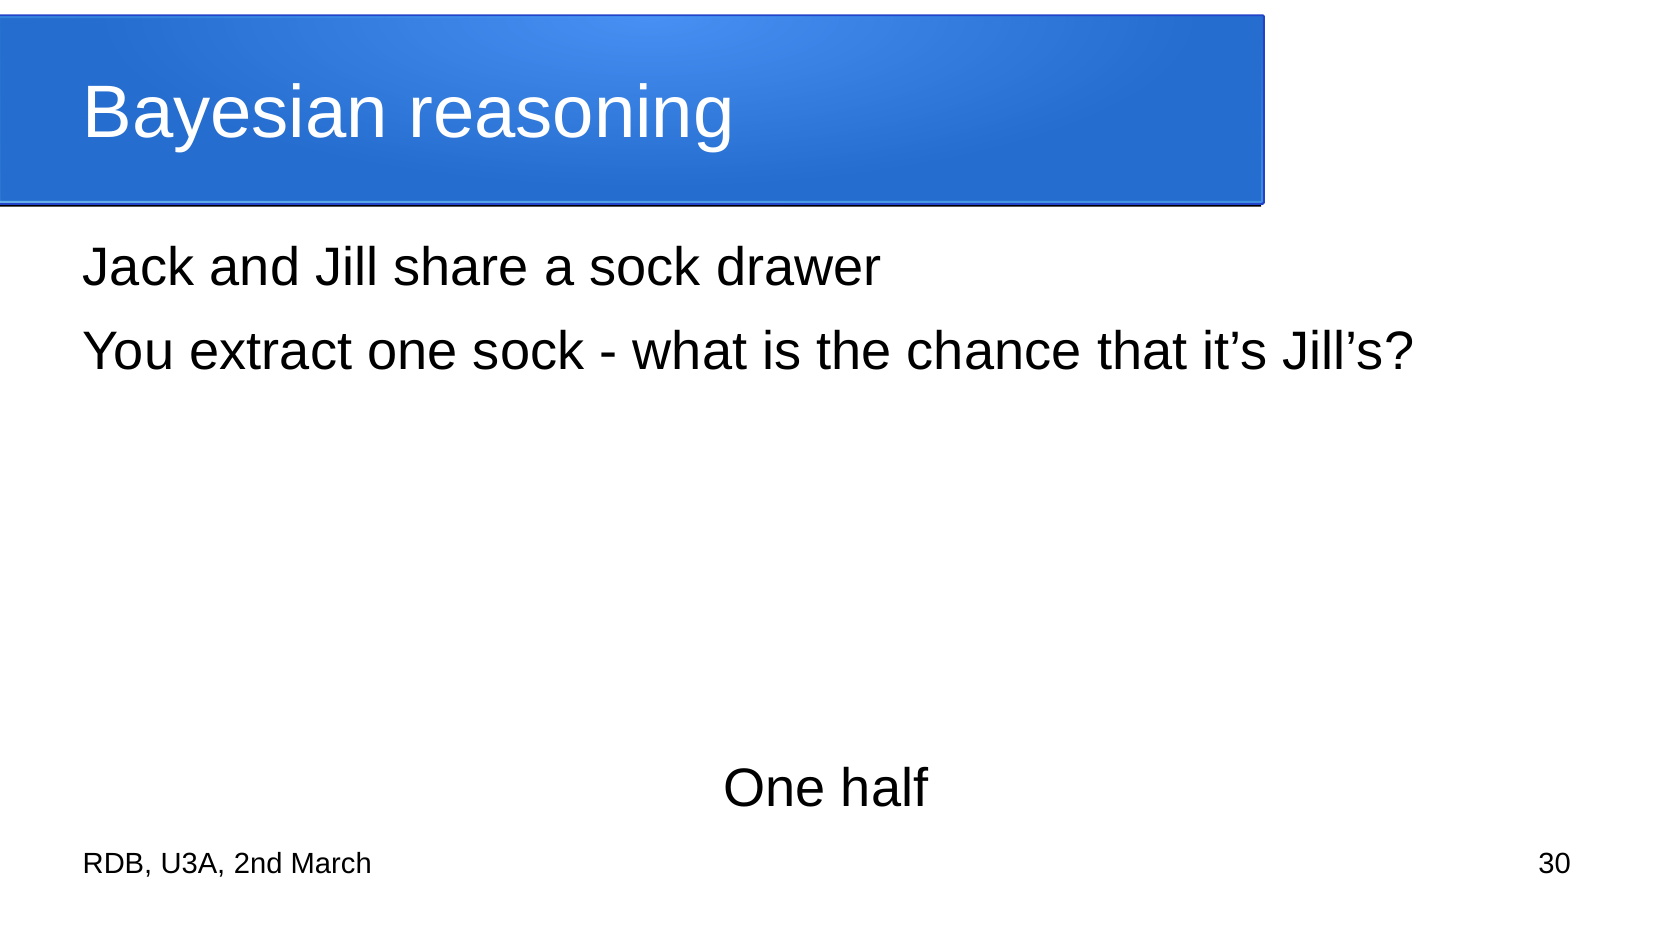

# Bayesian reasoning
Jack and Jill share a sock drawer
You extract one sock - what is the chance that it’s Jill’s?
One half
RDB, U3A, 2nd March
30